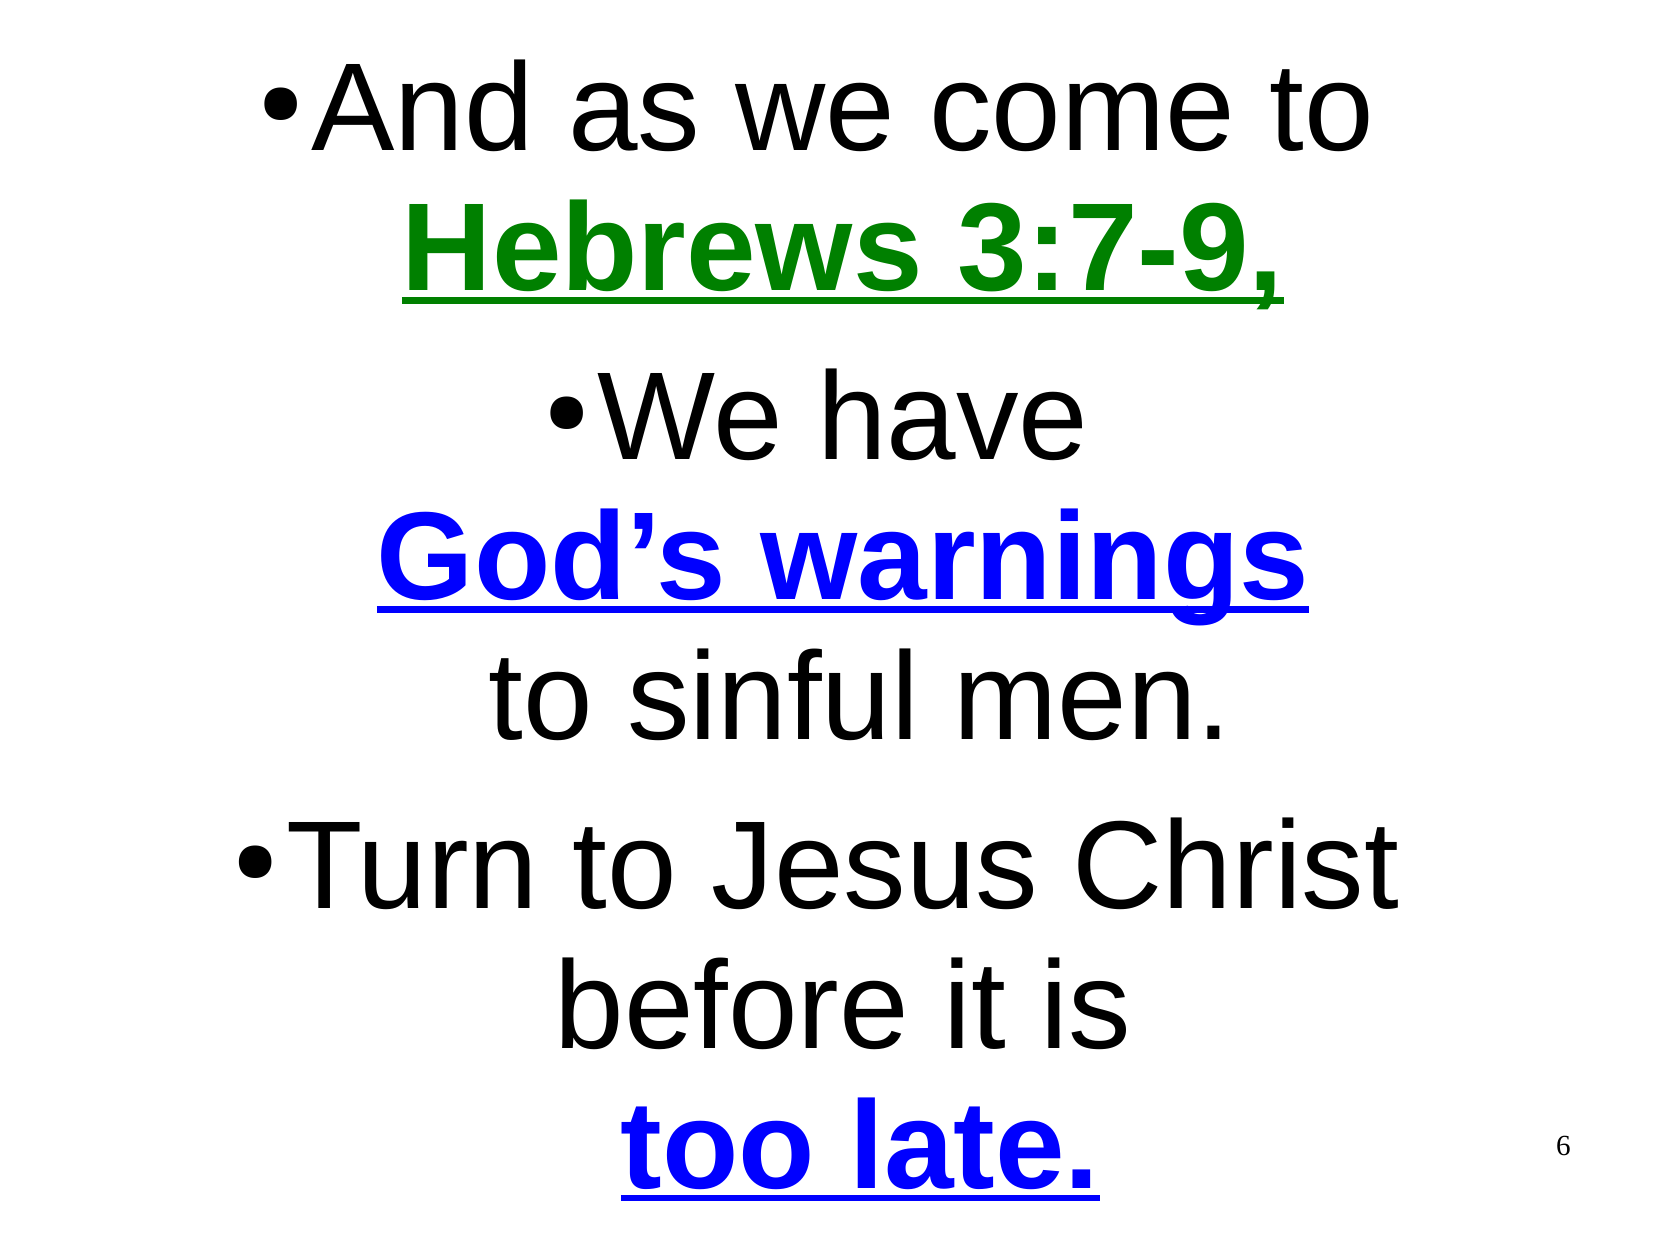

# And as we come to Hebrews 3:7-9,
We have
God’s warnings
to sinful men.
Turn to Jesus Christ
before it is
too late.
6